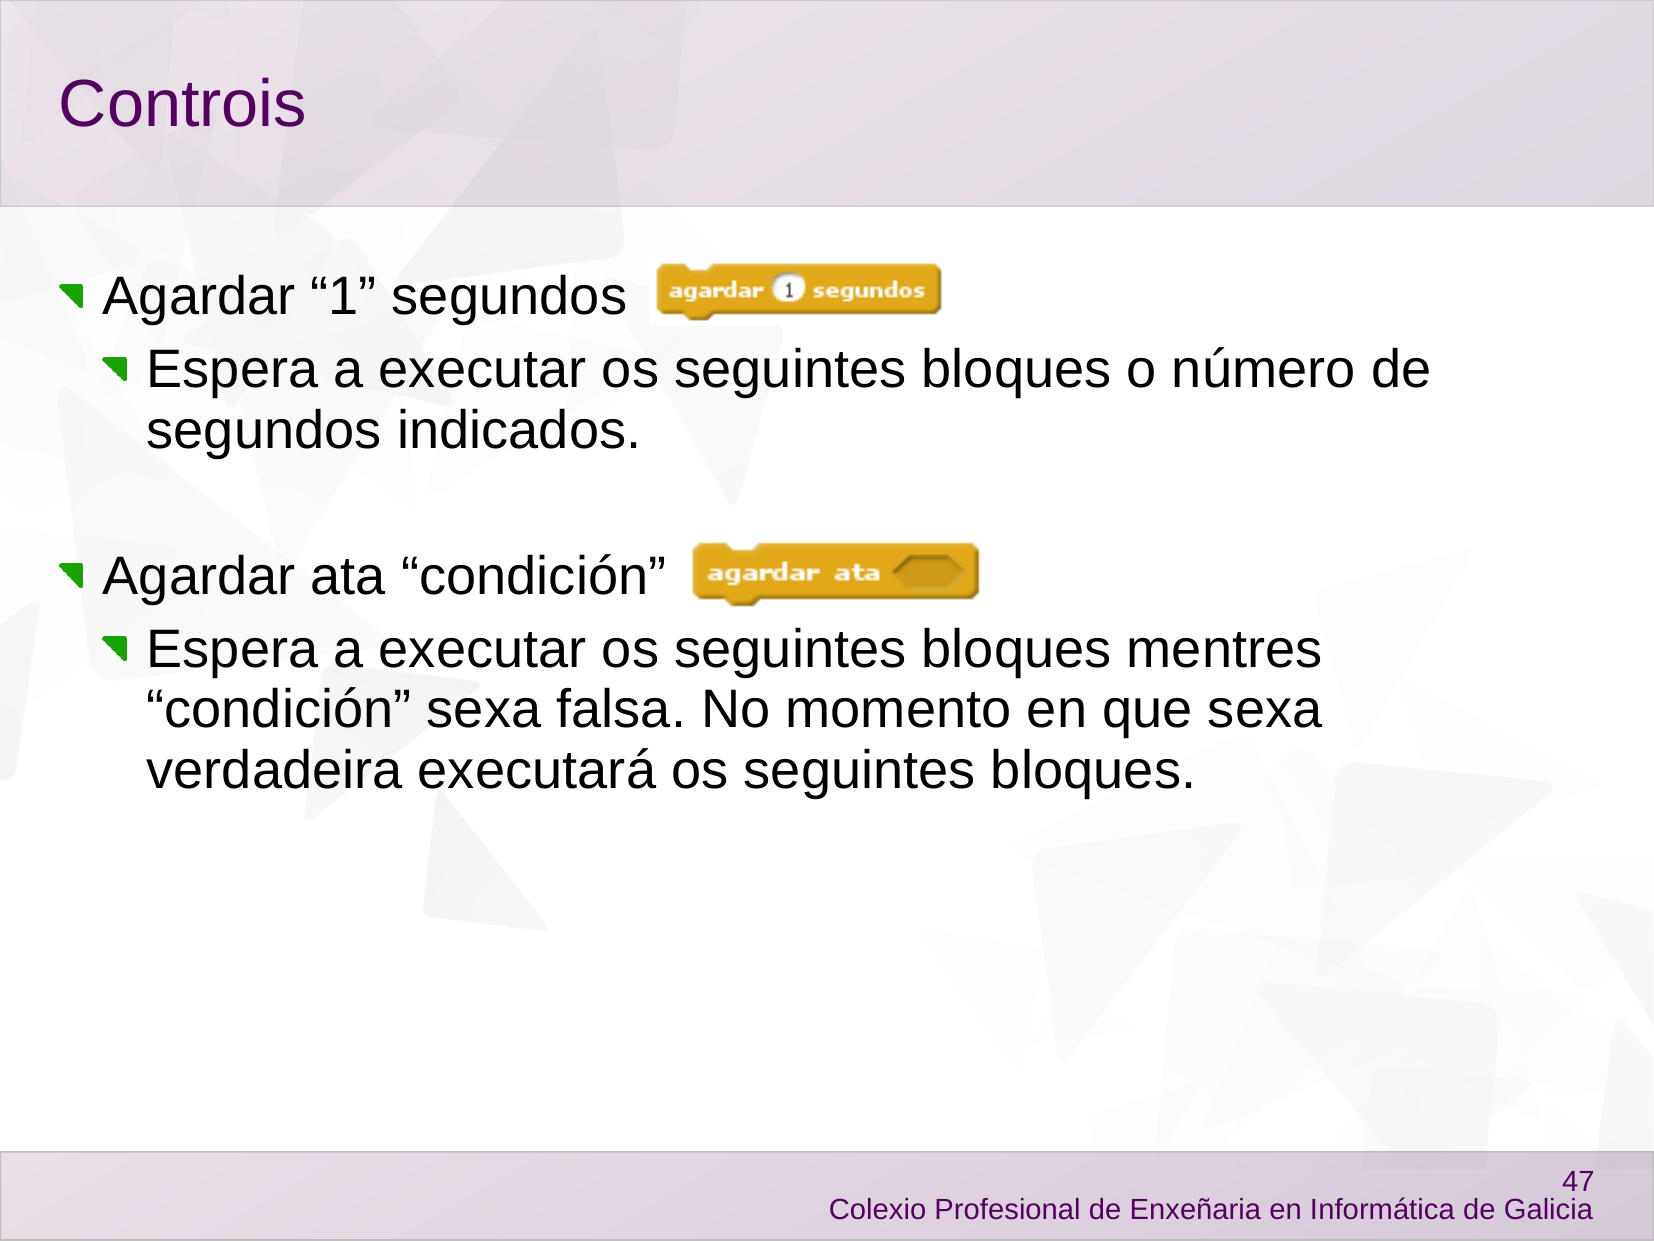

# Controis
Agardar “1” segundos
Espera a executar os seguintes bloques o número de segundos indicados.
Agardar ata “condición”
Espera a executar os seguintes bloques mentres “condición” sexa falsa. No momento en que sexa verdadeira executará os seguintes bloques.
47
Colexio Profesional de Enxeñaria en Informática de Galicia